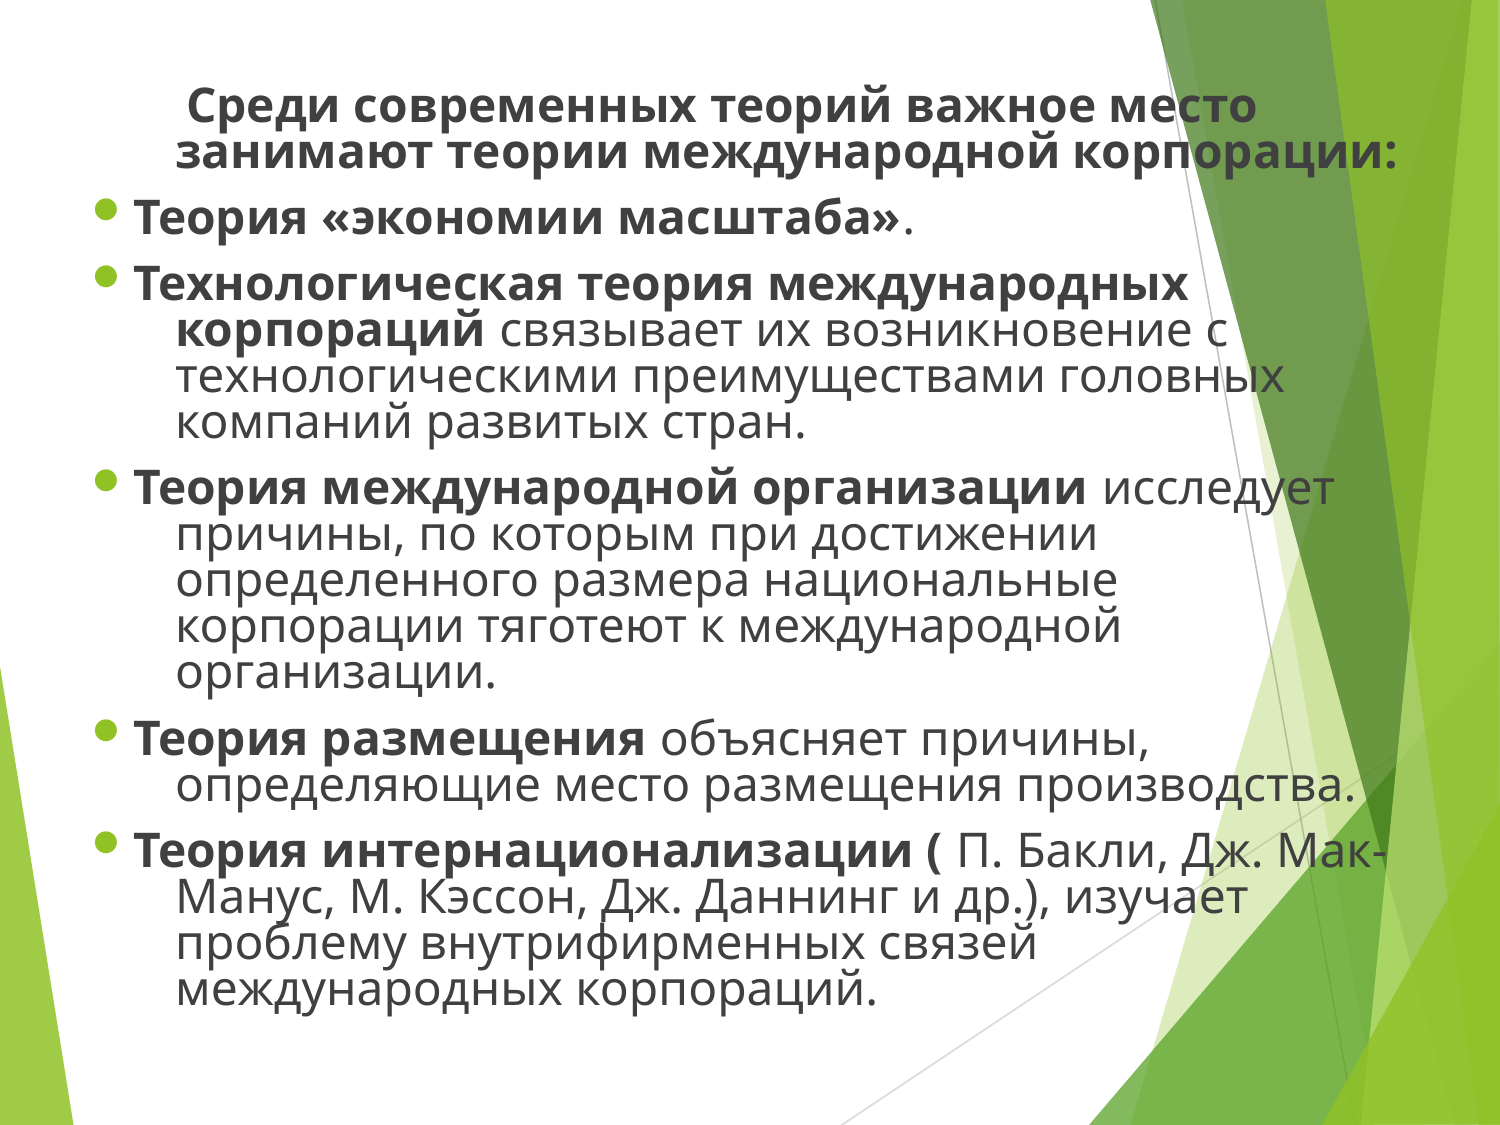

# Среди современных теорий важное место занимают теории международной корпорации:
Теория «экономии масштаба».
Технологическая теория международных корпораций связывает их возникновение с технологическими преимуществами головных компаний развитых стран.
Теория международной организации исследует причины, по которым при достижении определенного размера национальные корпорации тяготеют к международной организации.
Теория размещения объясняет причины, определяющие место размещения производства.
Теория интернационализации ( П. Бакли, Дж. Мак-Манус, М. Кэссон, Дж. Даннинг и др.), изучает проблему внутрифирменных связей международных корпораций.